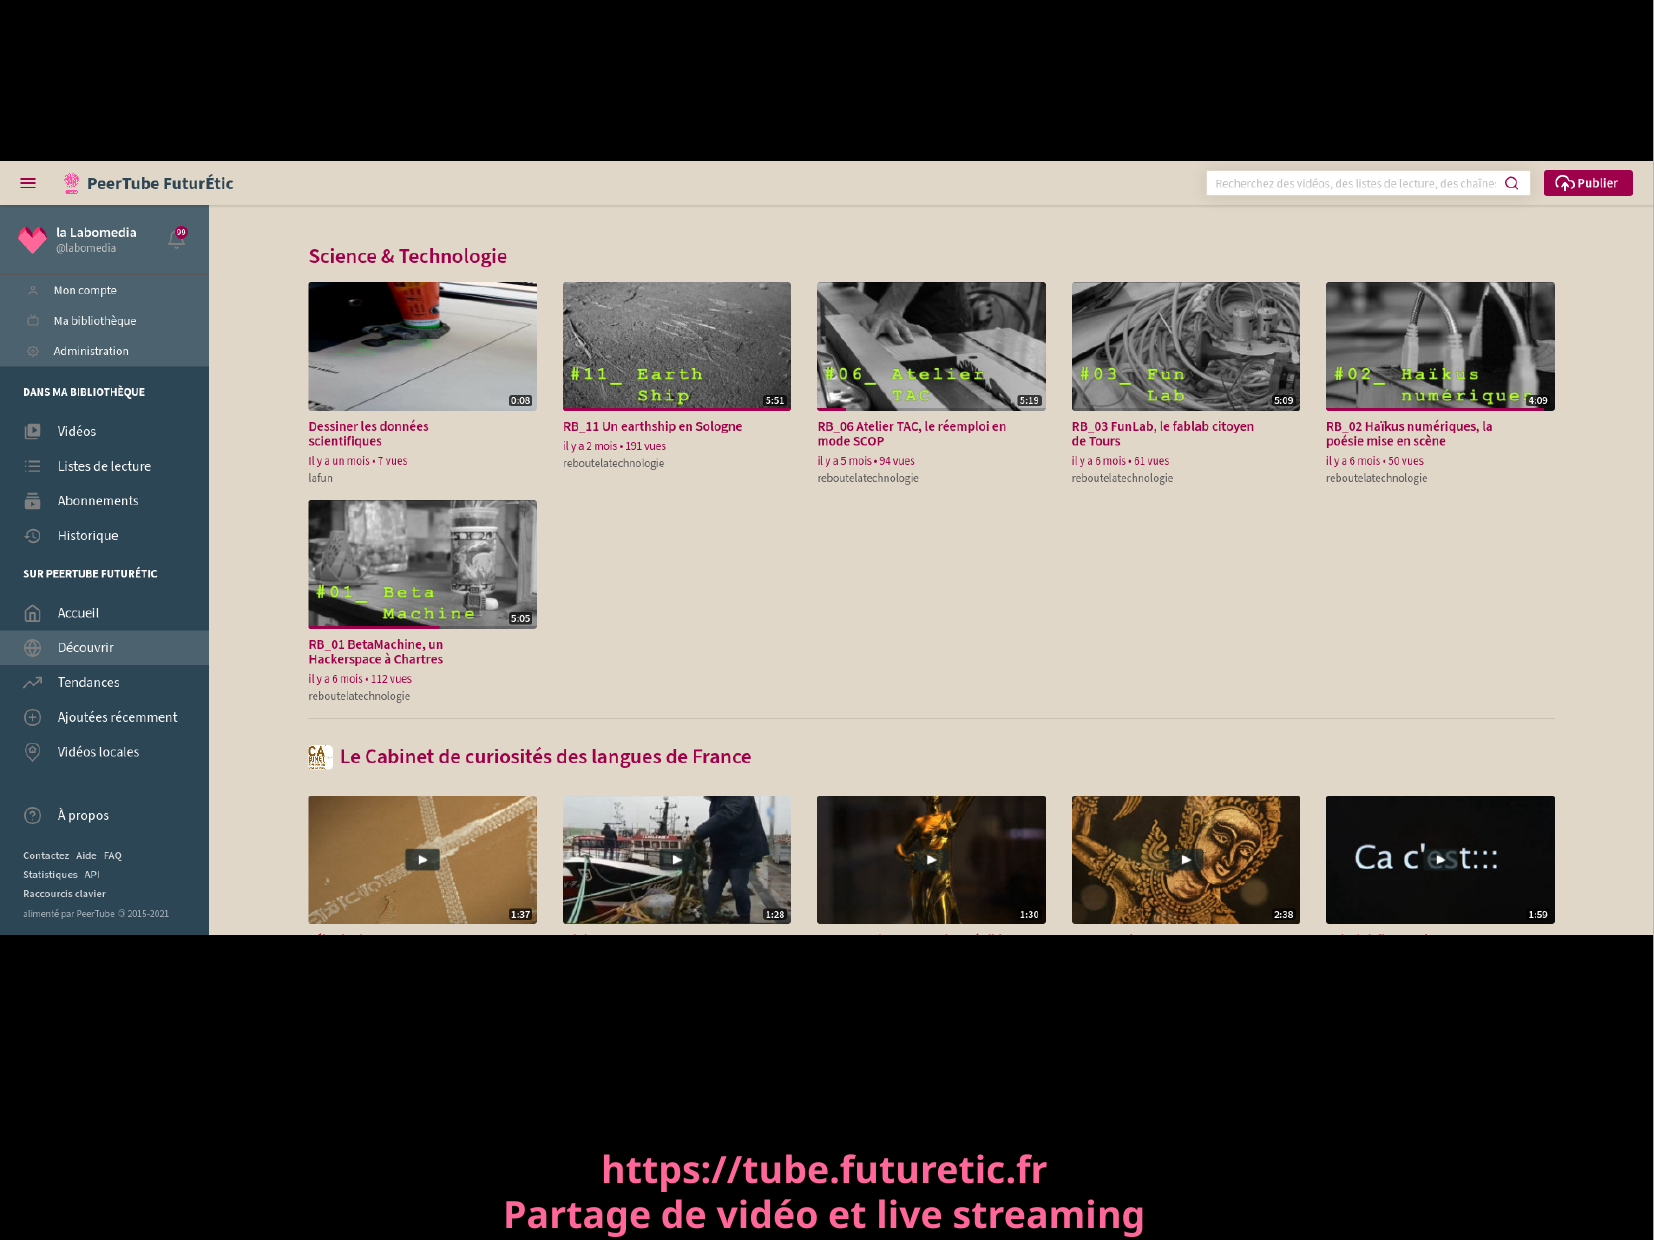

https://tube.futuretic.fr
Partage de vidéo et live streaming